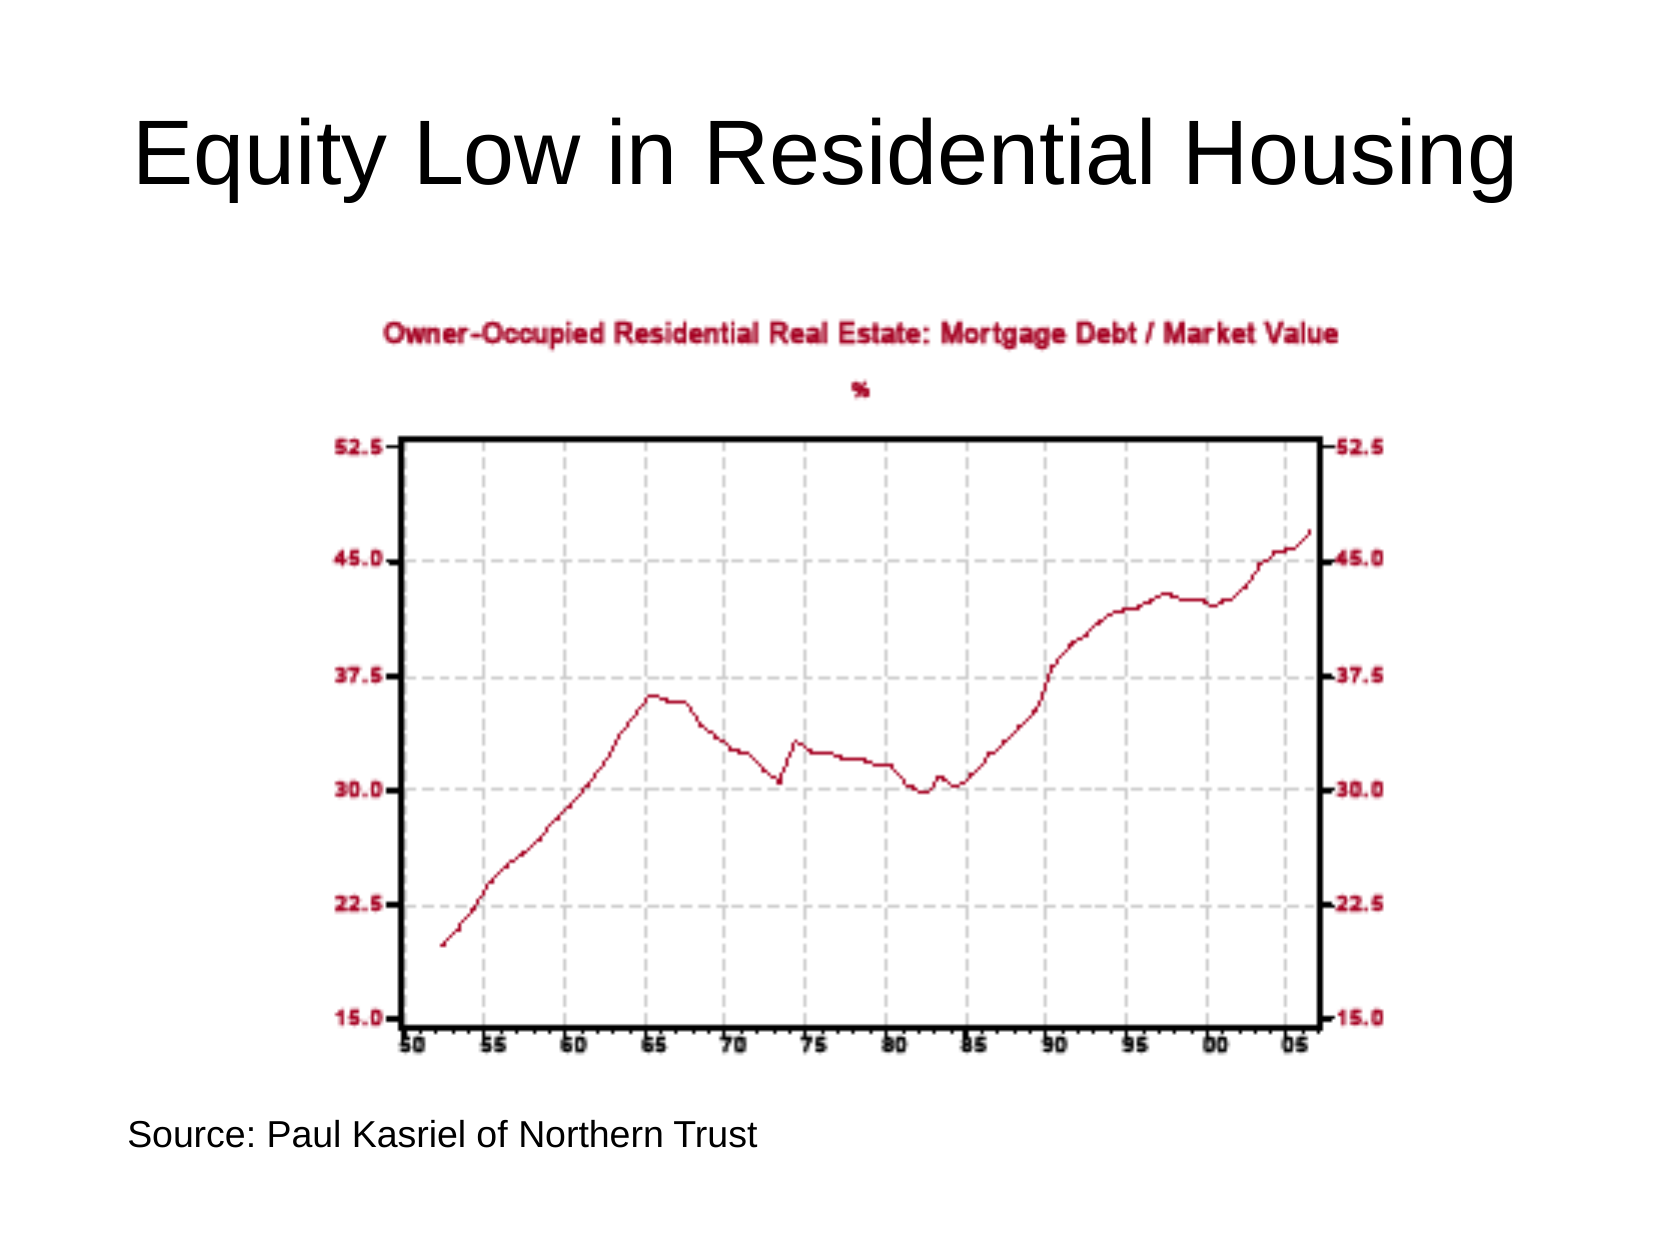

# Equity Low in Residential Housing
Source: Paul Kasriel of Northern Trust